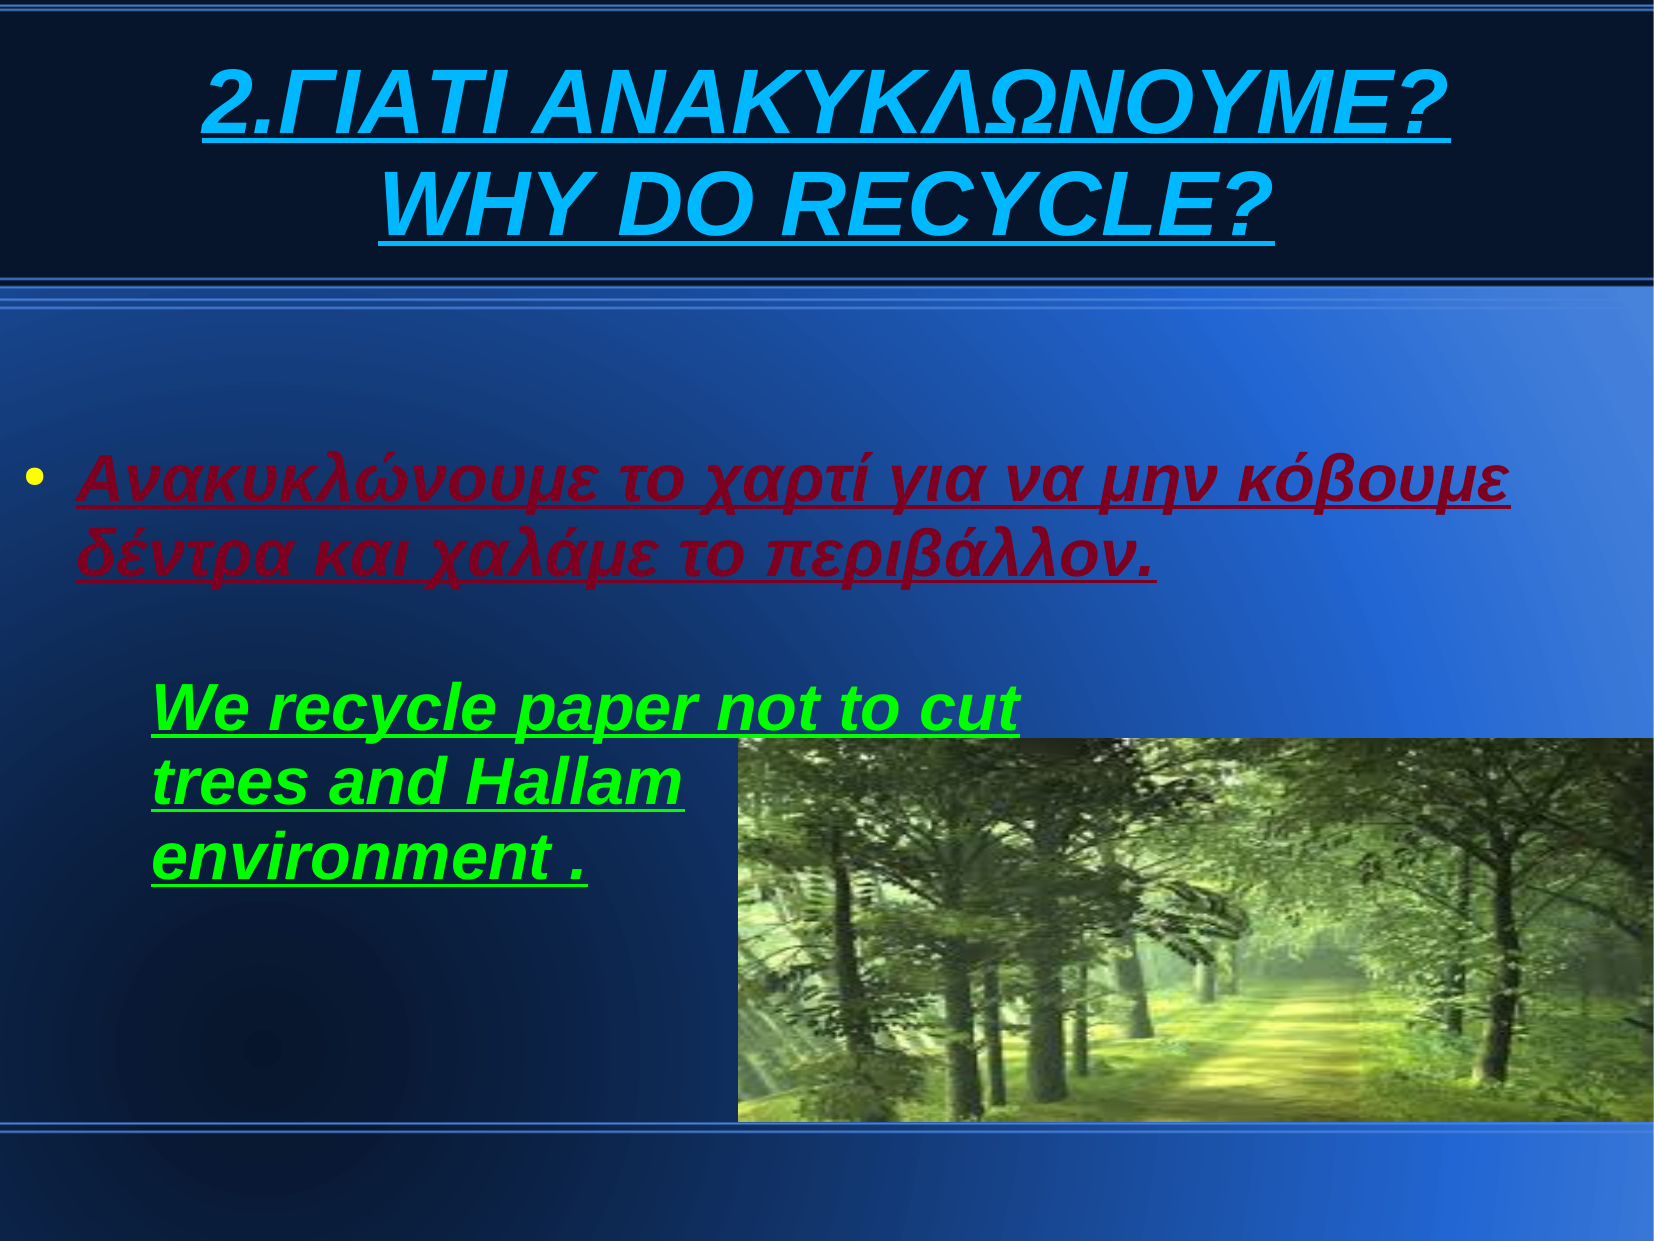

# 2.ΓΙΑΤΙ ΑΝΑΚΥΚΛΩΝΟΥΜΕ? WHY DO RECYCLE?​
Ανακυκλώνουμε το χαρτί για να μην κόβουμε δέντρα και χαλάμε το περιβάλλον.
We recycle paper not to cut trees and Hallam environment .